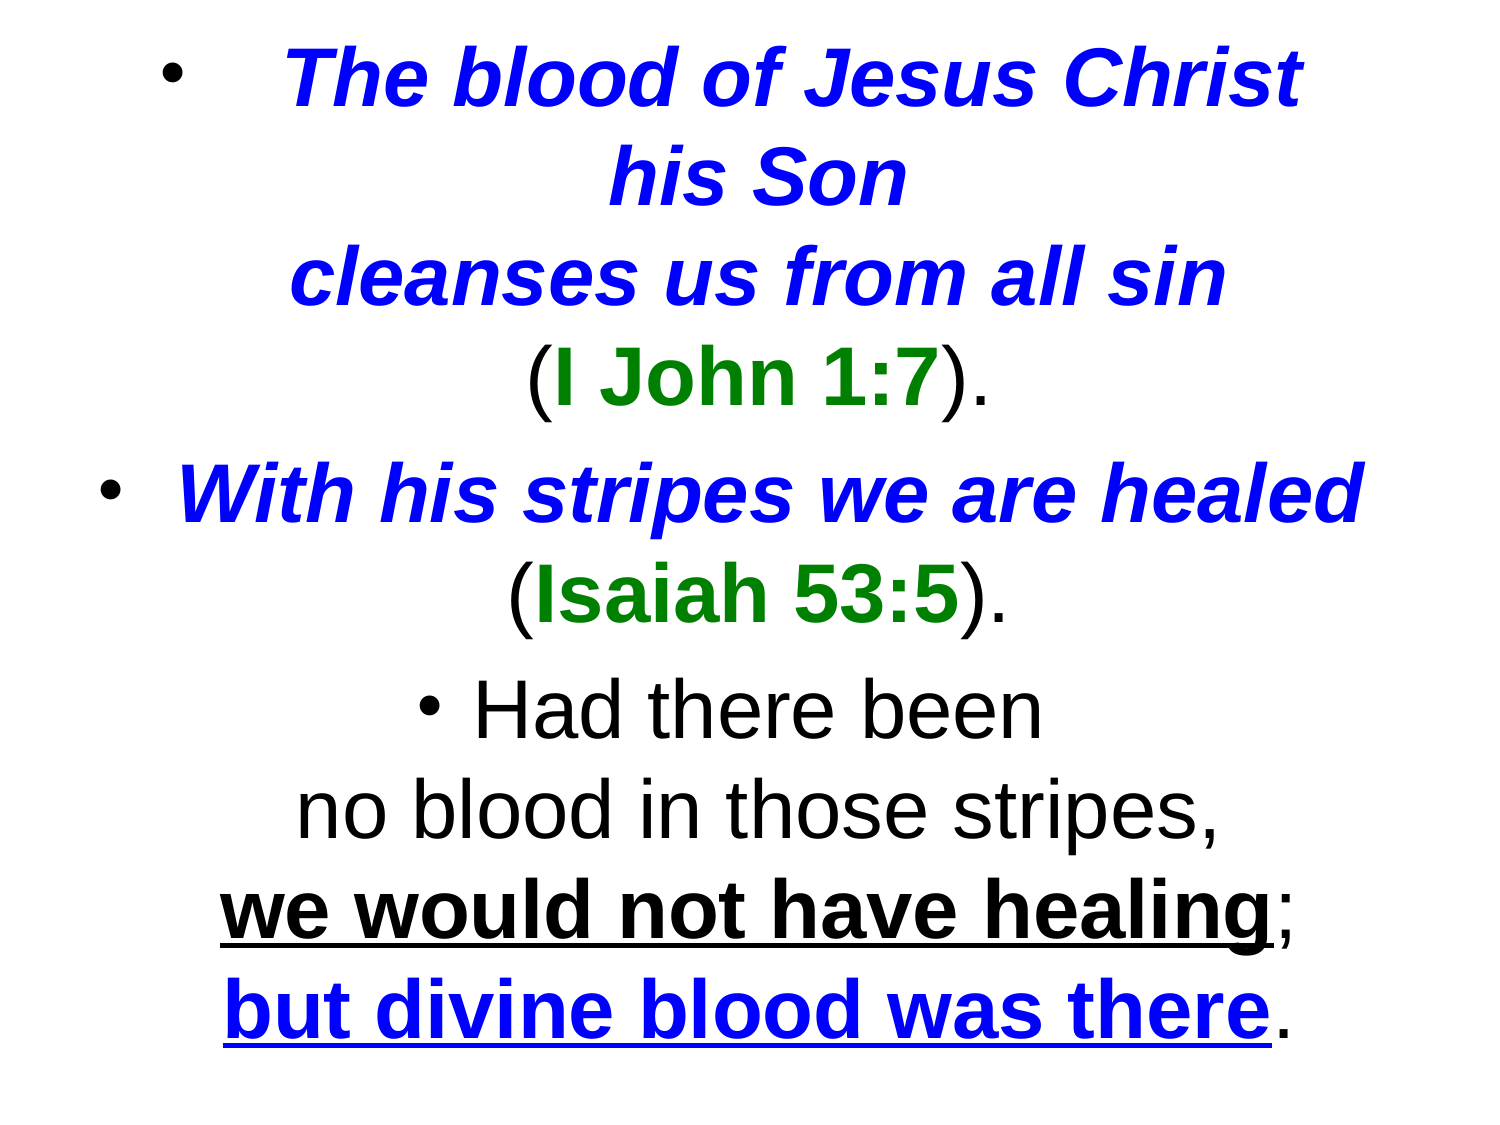

# The blood of Jesus Christ his Son cleanses us from all sin  (I John 1:7).
 With his stripes we are healed 
(Isaiah 53:5).
Had there been
no blood in those stripes,
we would not have healing;
but divine blood was there.
46